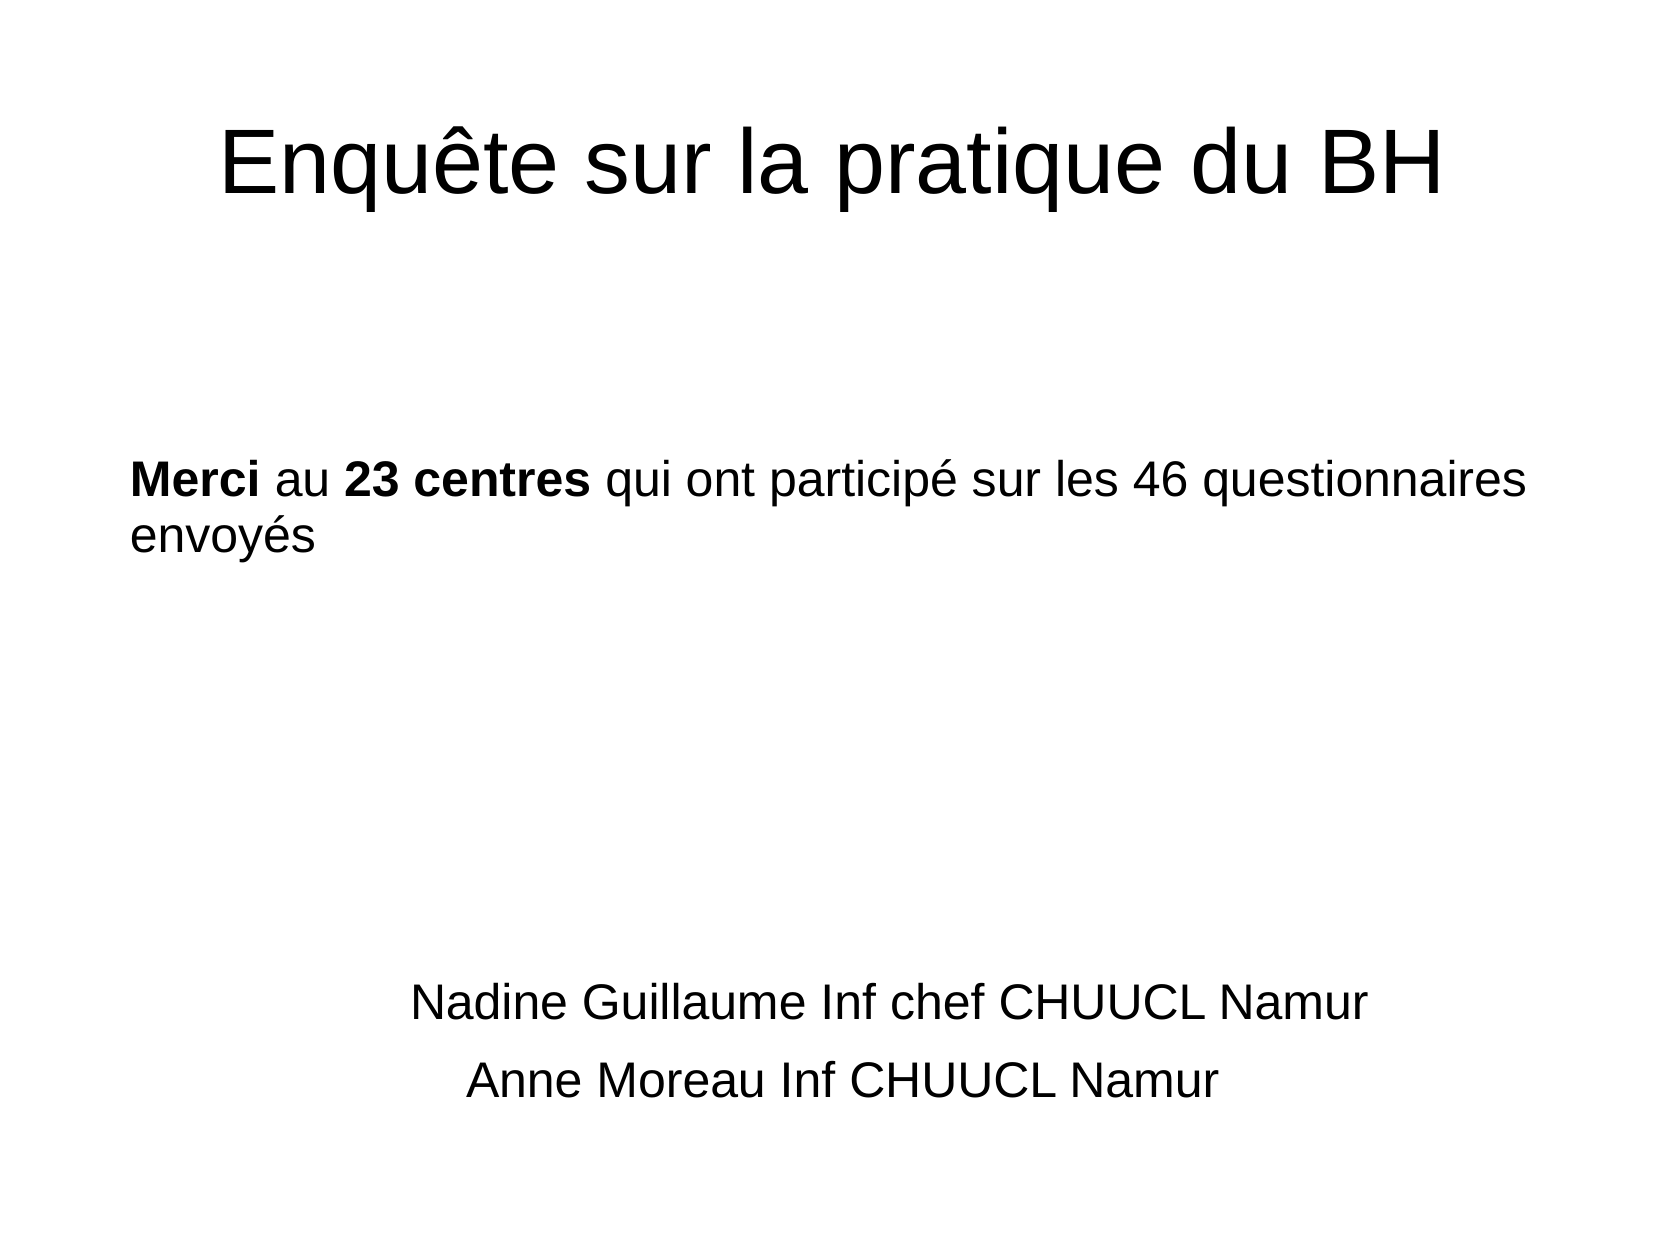

# Enquête sur la pratique du BH
Merci au 23 centres qui ont participé sur les 46 questionnaires envoyés
 Nadine Guillaume Inf chef CHUUCL Namur
 Anne Moreau Inf CHUUCL Namur